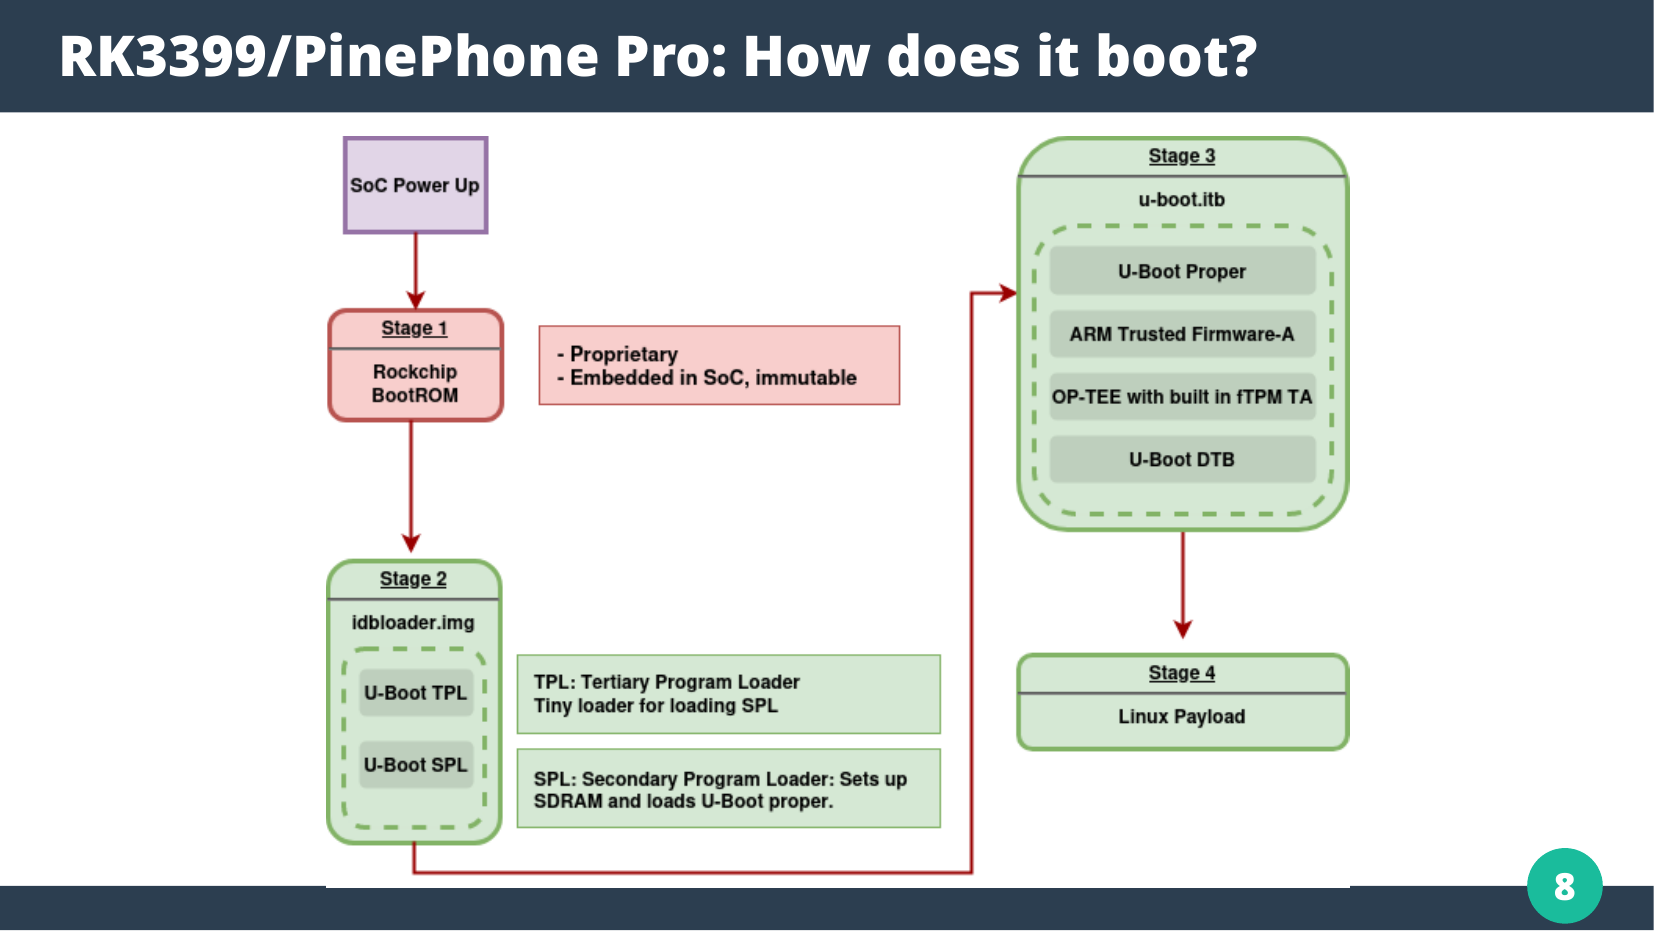

# RK3399/PinePhone Pro: How does it boot?